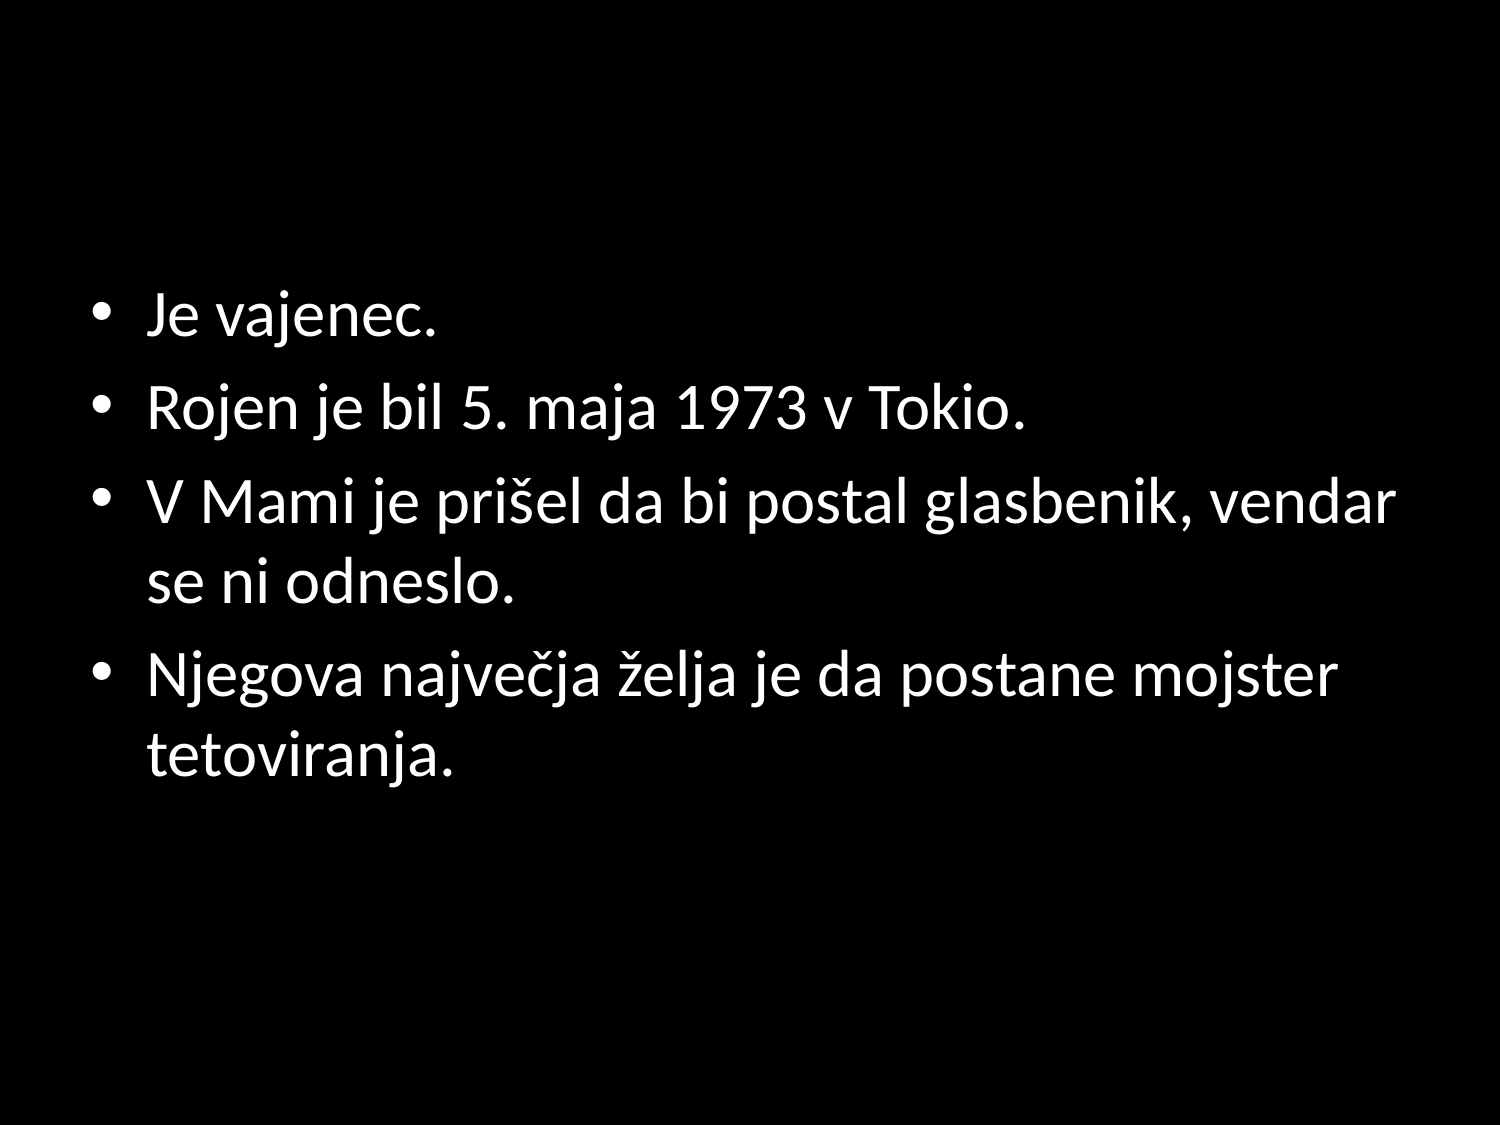

#
Je vajenec.
Rojen je bil 5. maja 1973 v Tokio.
V Mami je prišel da bi postal glasbenik, vendar se ni odneslo.
Njegova največja želja je da postane mojster tetoviranja.